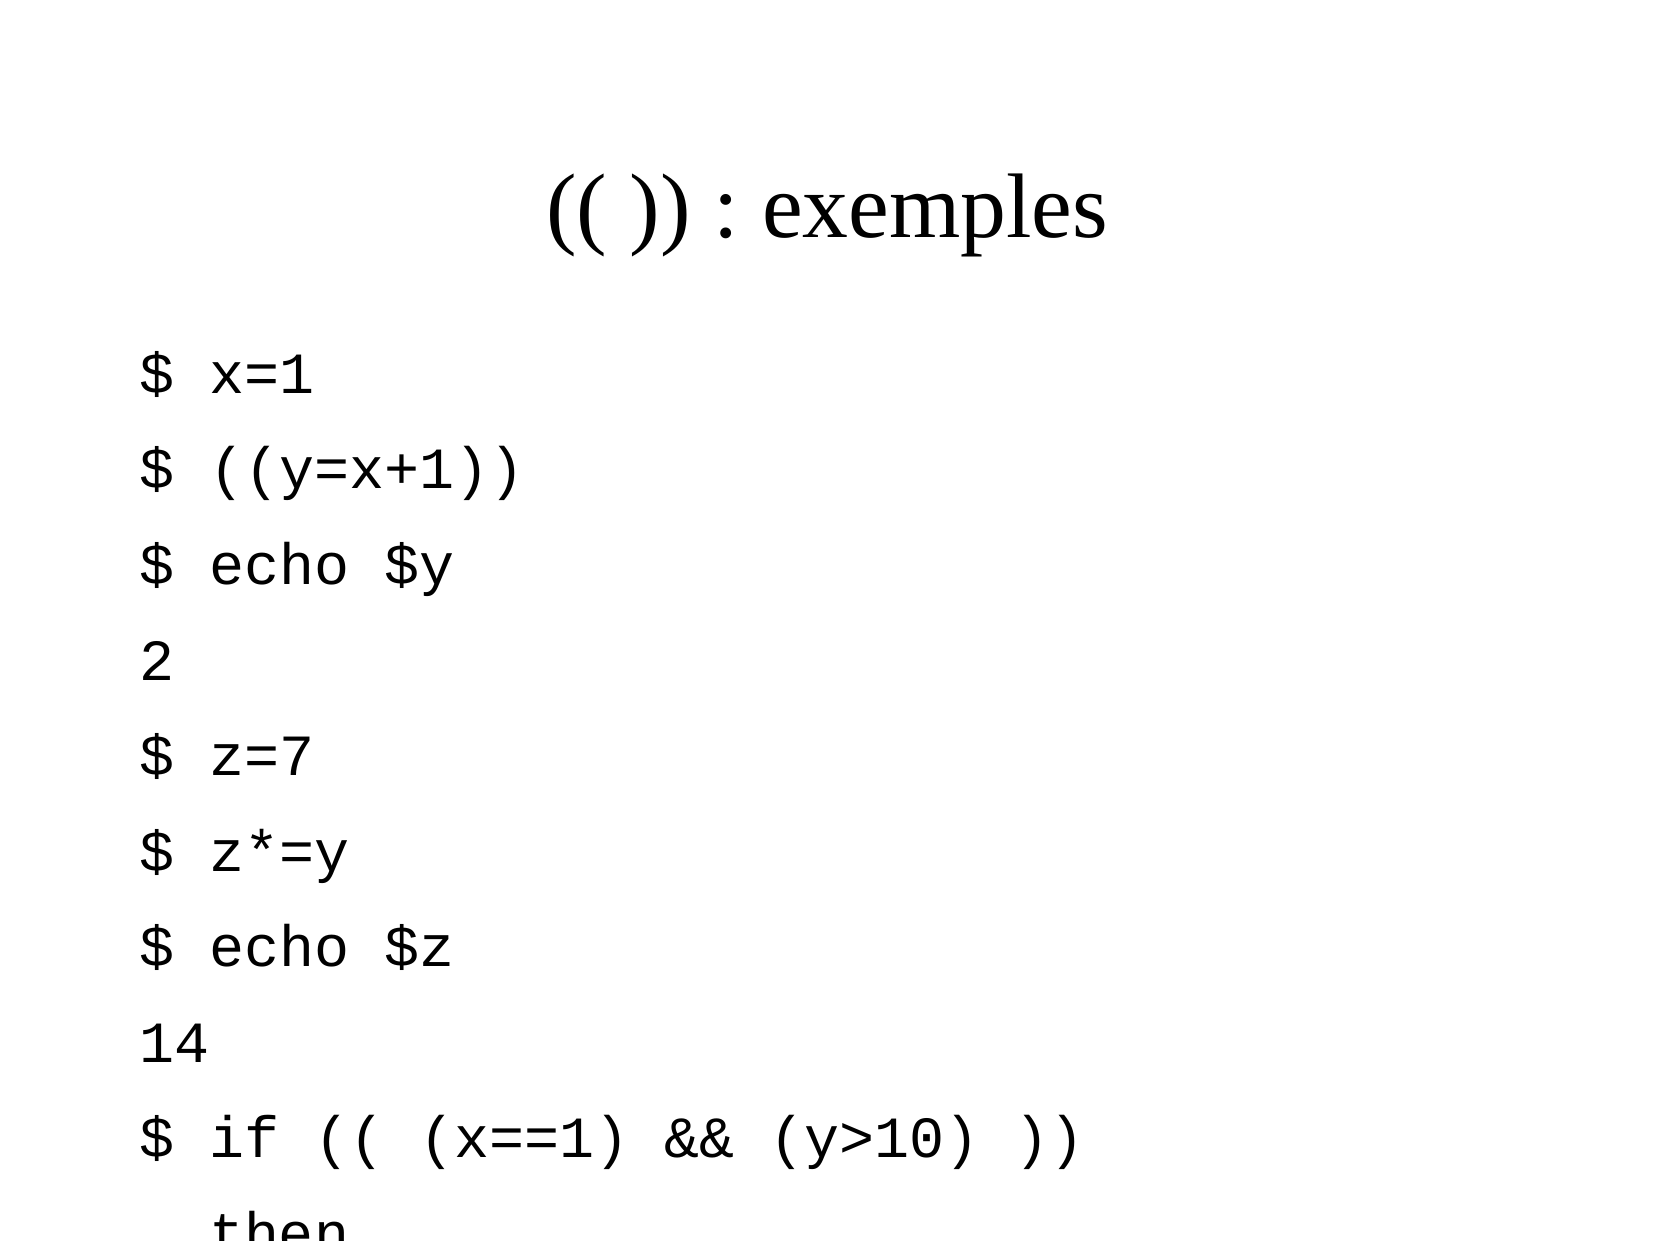

# (( )) : exemples
$ x=1
$ ((y=x+1))
$ echo $y
2
$ z=7
$ z*=y
$ echo $z
14
$ if (( (x==1) && (y>10) ))
 then
 ...